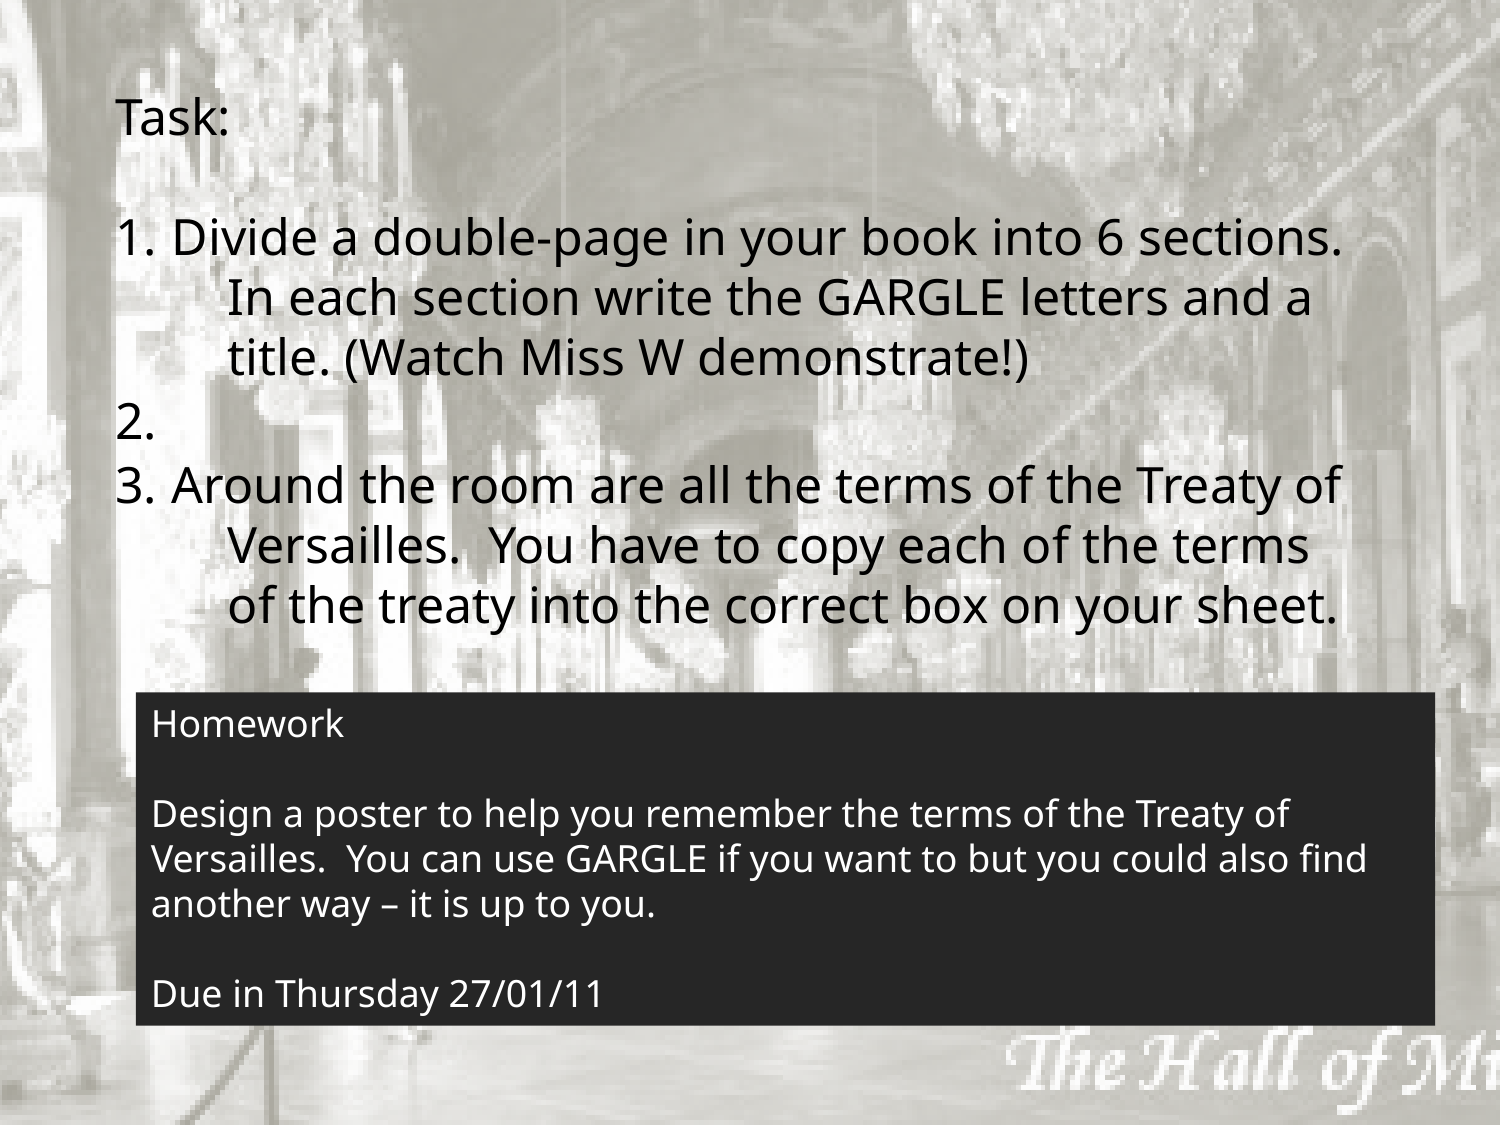

Task:
Divide a double-page in your book into 6 sections. In each section write the GARGLE letters and a title. (Watch Miss W demonstrate!)
Around the room are all the terms of the Treaty of Versailles. You have to copy each of the terms of the treaty into the correct box on your sheet.
Homework
Design a poster to help you remember the terms of the Treaty of Versailles. You can use GARGLE if you want to but you could also find another way – it is up to you.
Due in Thursday 27/01/11